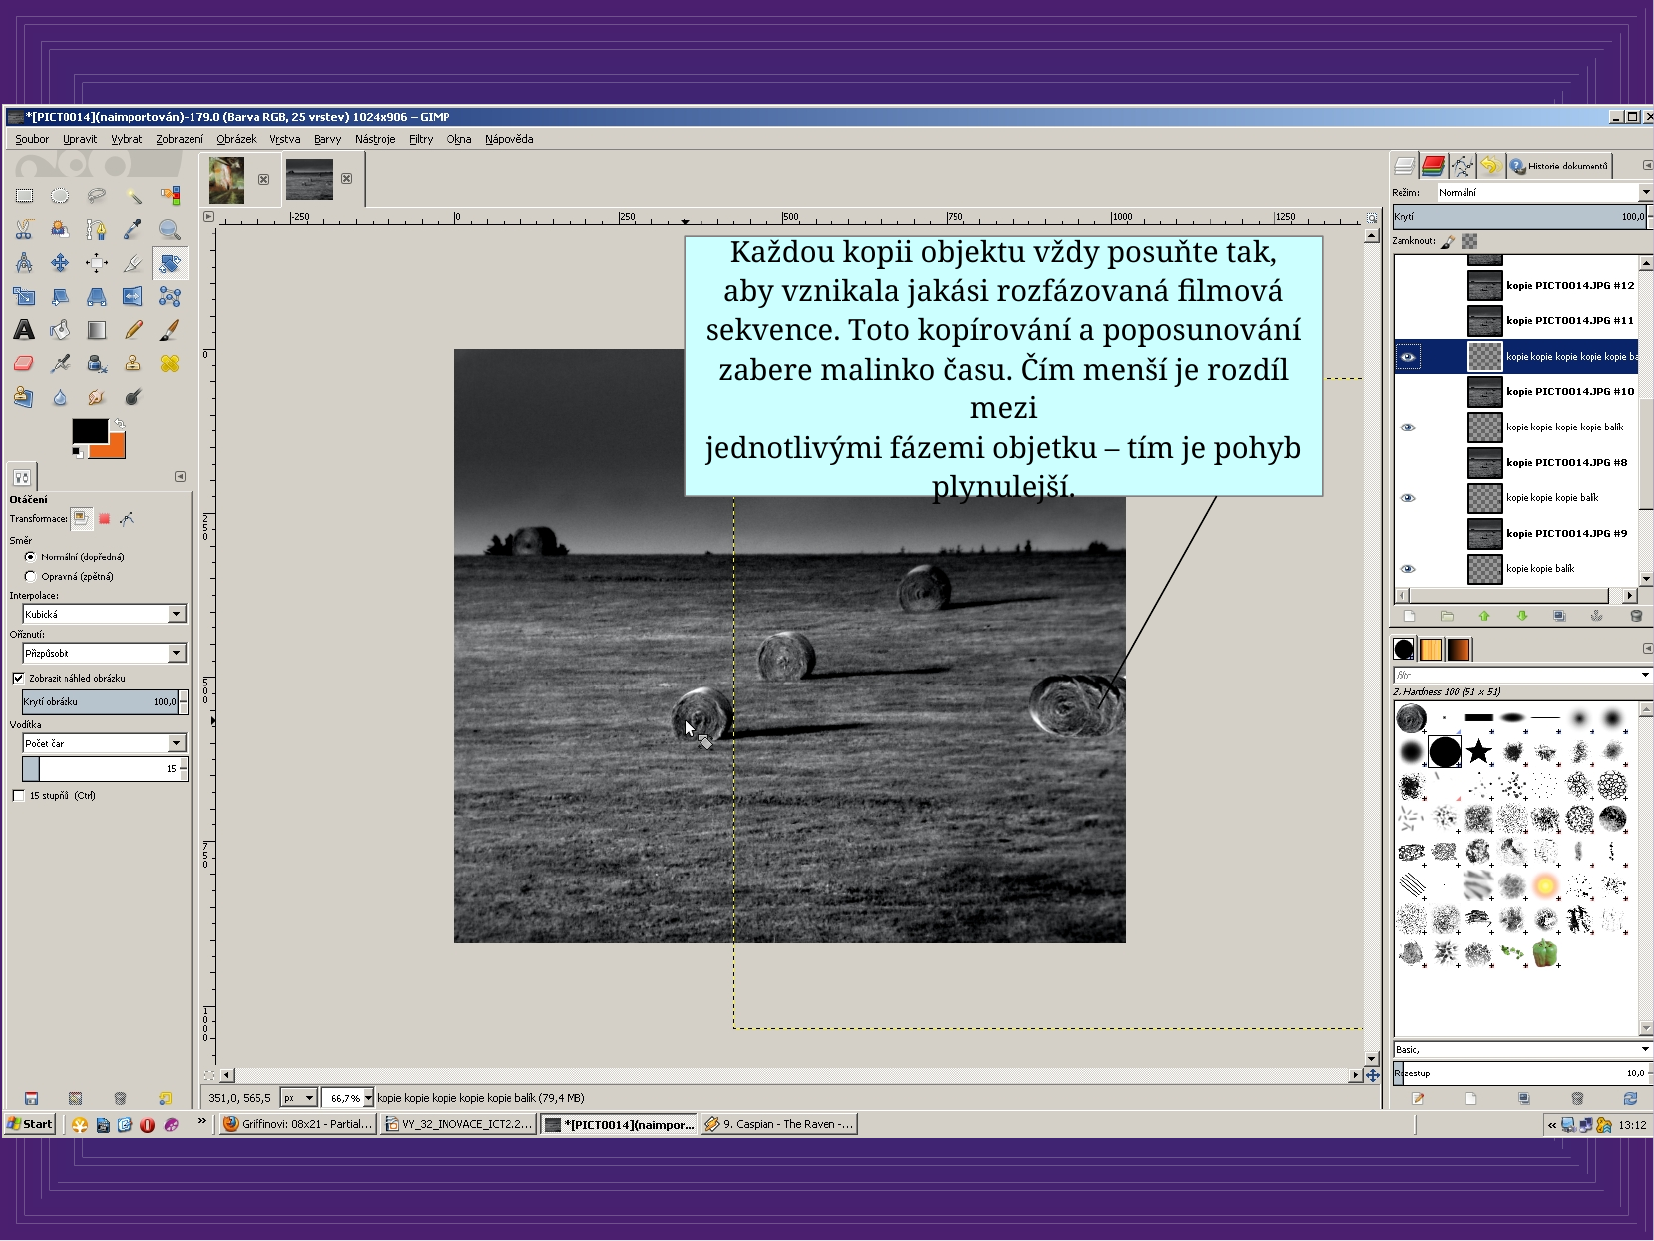

Každou kopii objektu vždy posuňte tak,
aby vznikala jakási rozfázovaná filmová
sekvence. Toto kopírování a poposunování
zabere malinko času. Čím menší je rozdíl mezi
jednotlivými fázemi objetku – tím je pohyb
plynulejší.